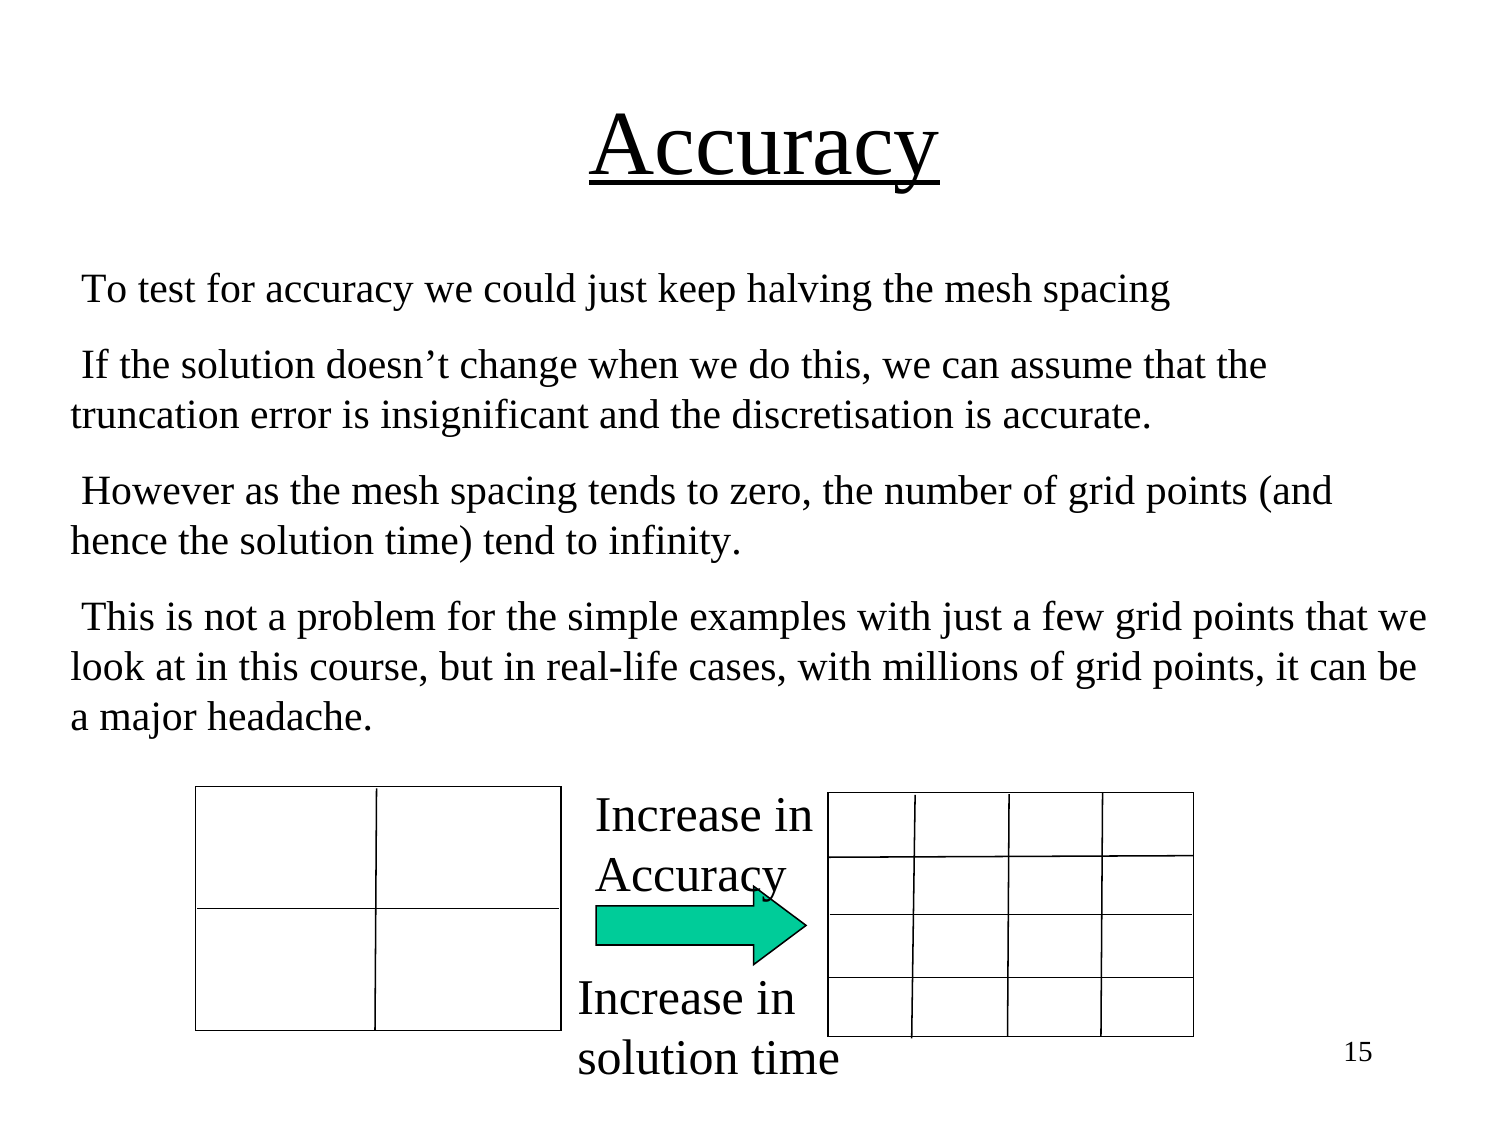

# Accuracy
 To test for accuracy we could just keep halving the mesh spacing
 If the solution doesn’t change when we do this, we can assume that the truncation error is insignificant and the discretisation is accurate.
 However as the mesh spacing tends to zero, the number of grid points (and hence the solution time) tend to infinity.
 This is not a problem for the simple examples with just a few grid points that we look at in this course, but in real-life cases, with millions of grid points, it can be a major headache.
Increase in Accuracy
Increase in solution time